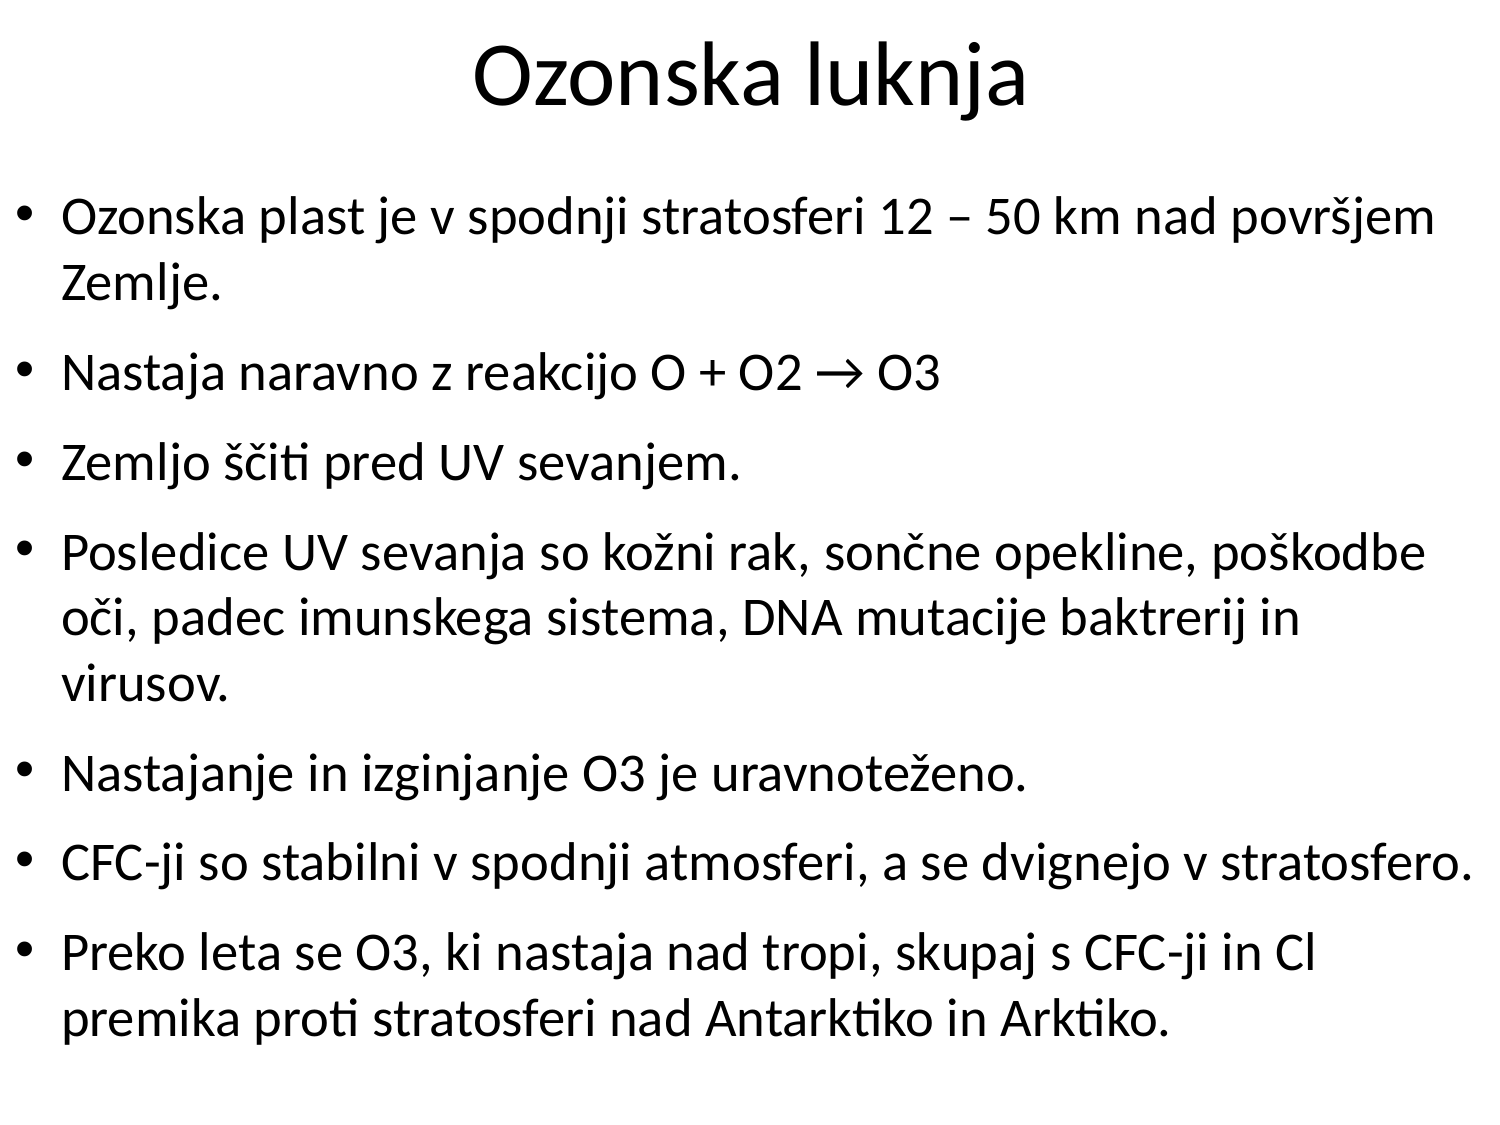

# Ozonska luknja
Ozonska plast je v spodnji stratosferi 12 – 50 km nad površjem Zemlje.
Nastaja naravno z reakcijo O + O2 → O3
Zemljo ščiti pred UV sevanjem.
Posledice UV sevanja so kožni rak, sončne opekline, poškodbe oči, padec imunskega sistema, DNA mutacije baktrerij in virusov.
Nastajanje in izginjanje O3 je uravnoteženo.
CFC-ji so stabilni v spodnji atmosferi, a se dvignejo v stratosfero.
Preko leta se O3, ki nastaja nad tropi, skupaj s CFC-ji in Cl premika proti stratosferi nad Antarktiko in Arktiko.